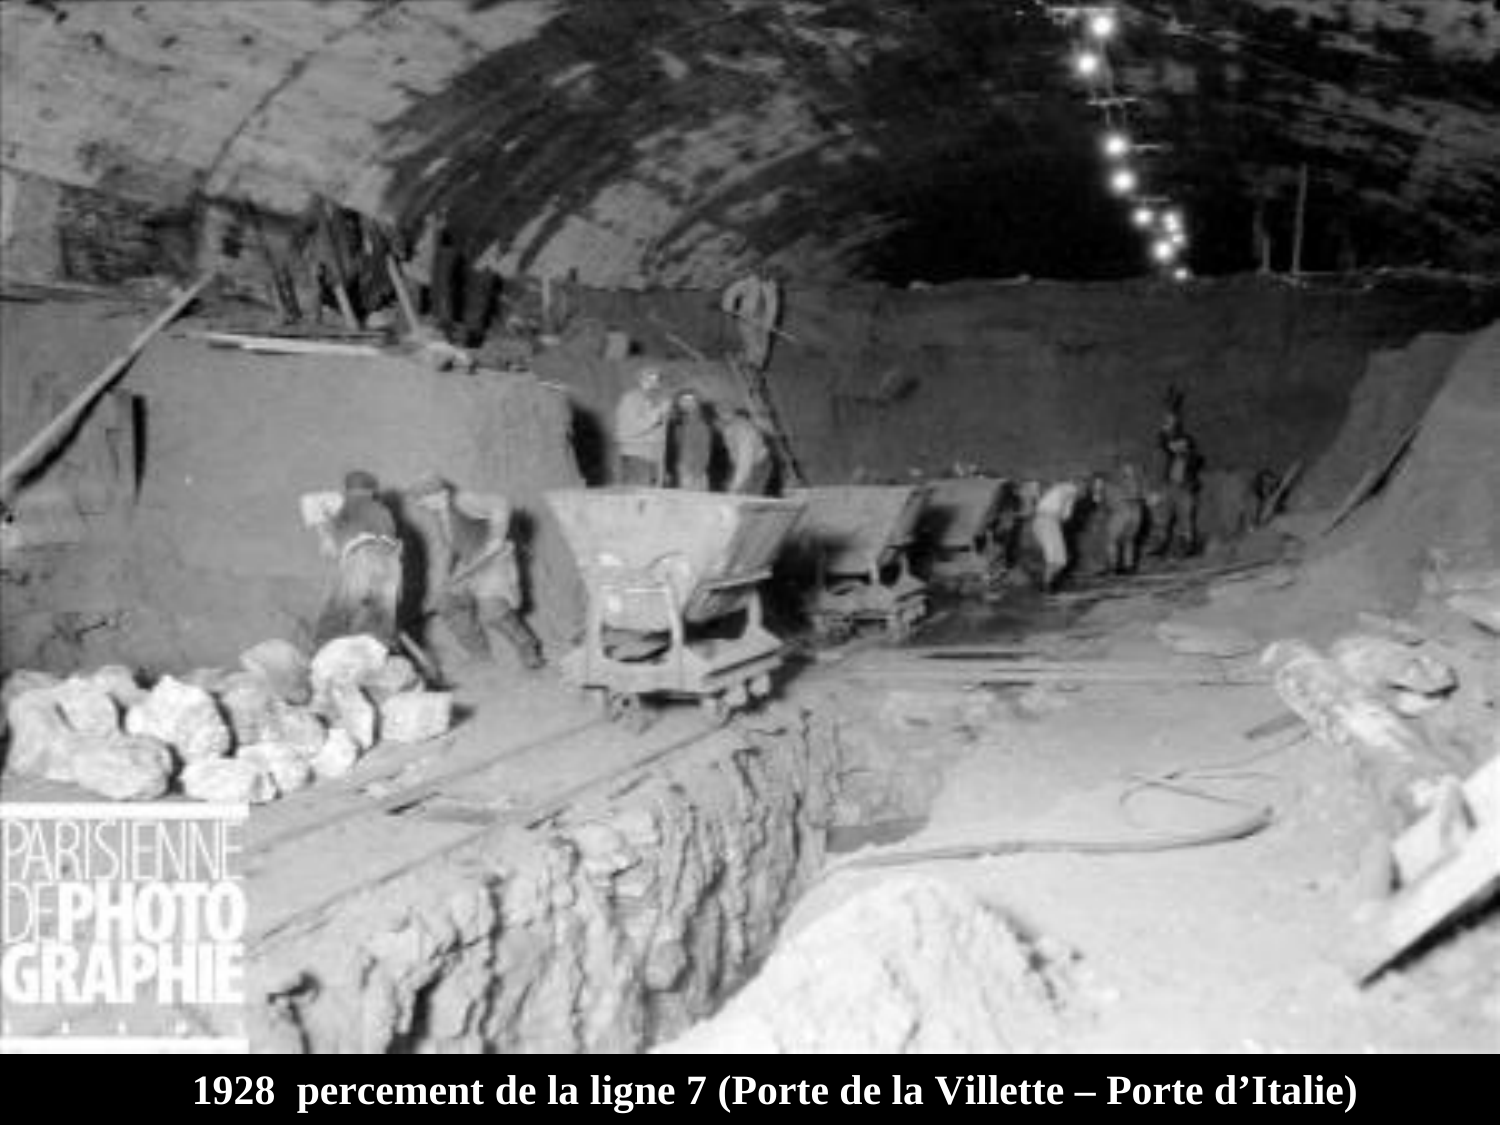

1928 percement de la ligne 7 (Porte de la Villette – Porte d’Italie)